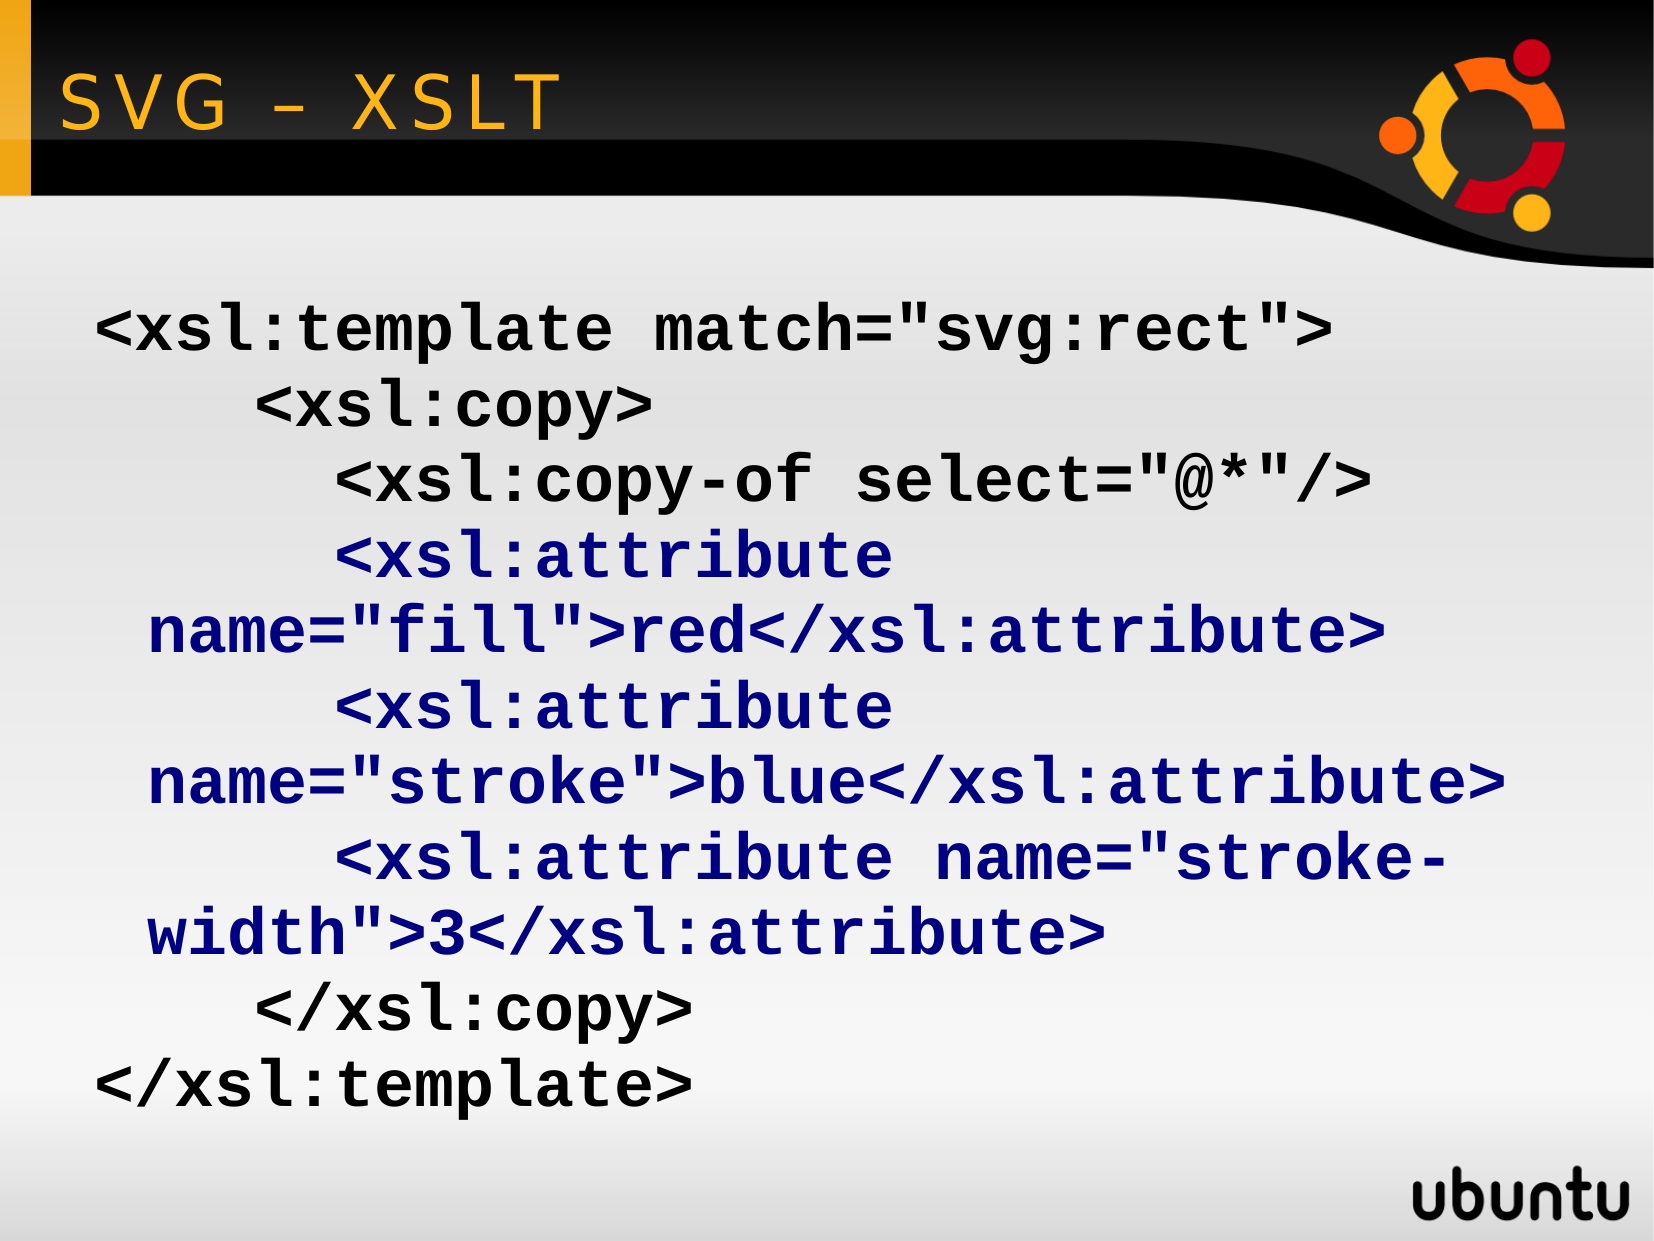

# SVG – XSLT
<xsl:template match="svg:rect">
 <xsl:copy>
 <xsl:copy-of select="@*"/>
 <xsl:attribute name="fill">red</xsl:attribute>
 <xsl:attribute name="stroke">blue</xsl:attribute>
 <xsl:attribute name="stroke-width">3</xsl:attribute>
 </xsl:copy>
</xsl:template>